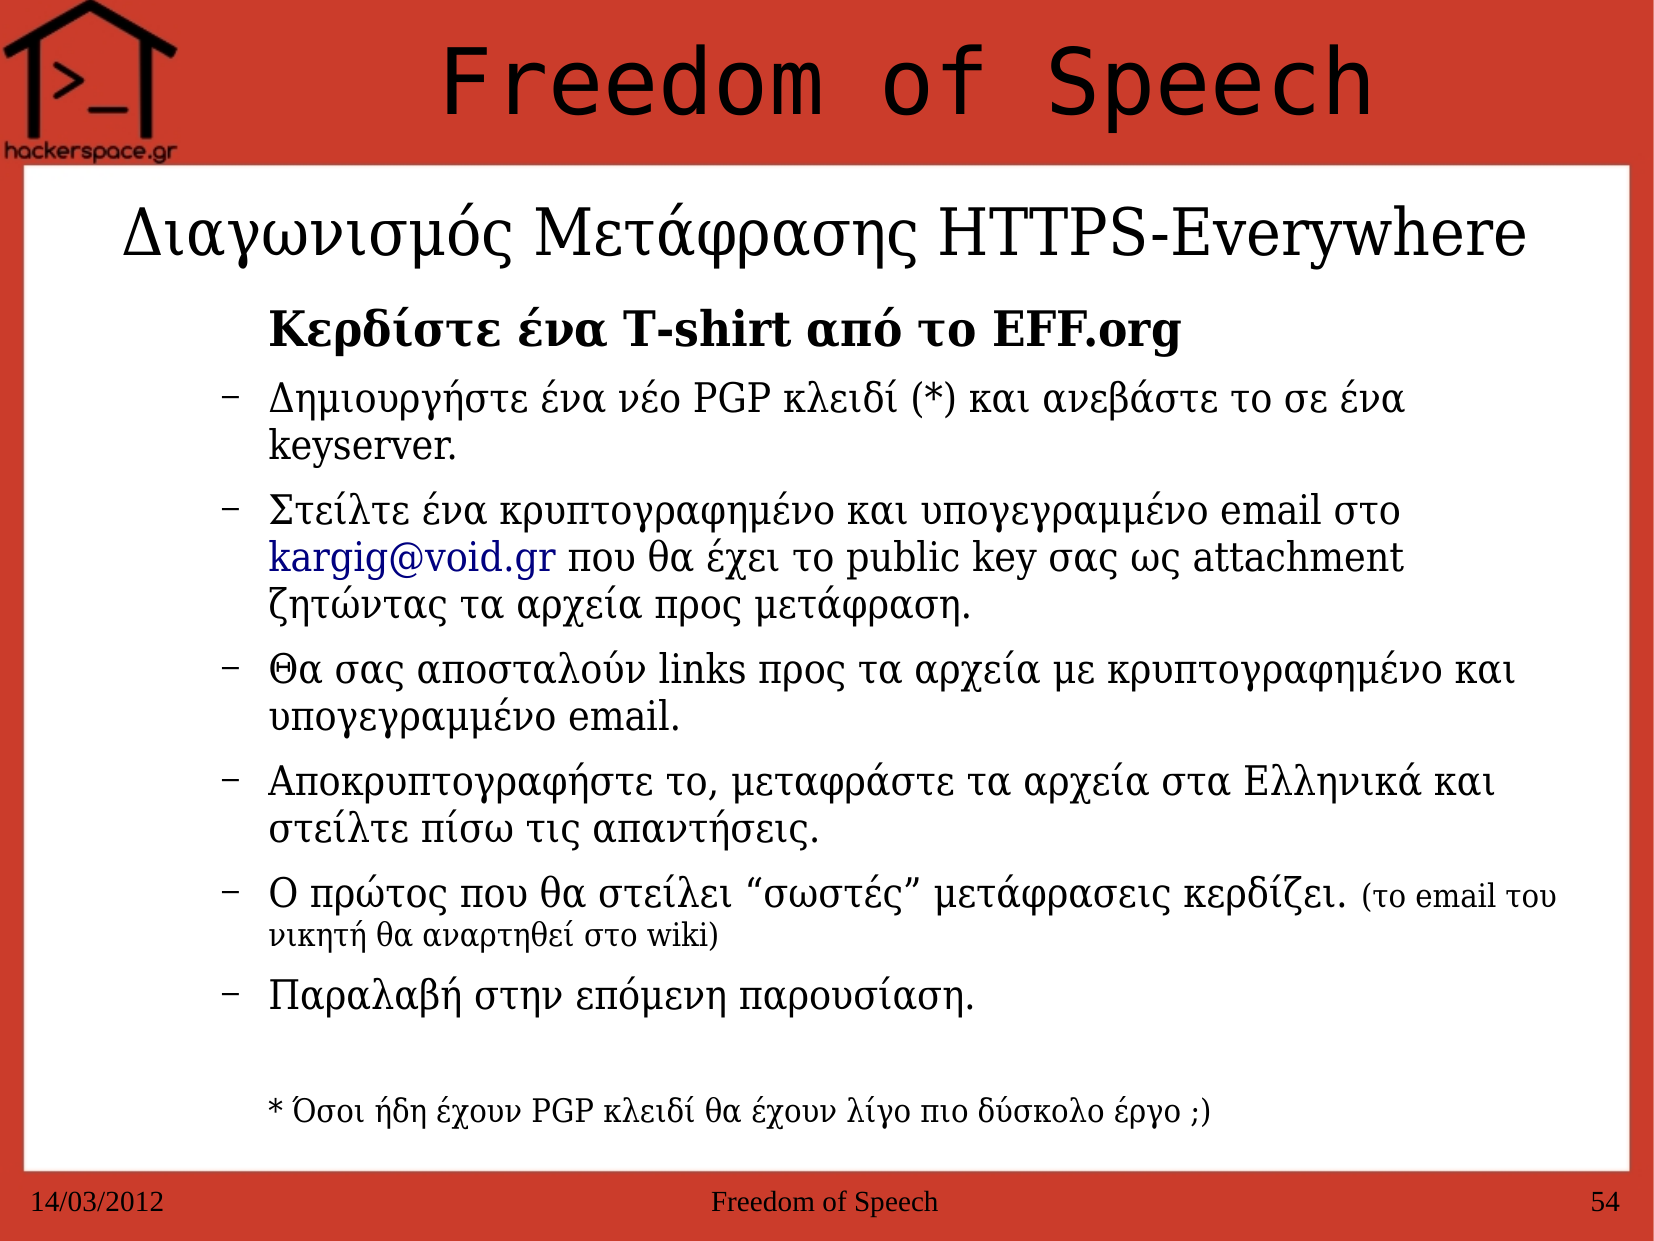

# Freedom of Speech
Διαγωνισμός Μετάφρασης HTTPS-Everywhere
Κερδίστε ένα Τ-shirt από το EFF.org
Δημιουργήστε ένα νέο PGP κλειδί (*) και ανεβάστε το σε ένα keyserver.
Στείλτε ένα κρυπτογραφημένο και υπογεγραμμένο email στο kargig@void.gr που θα έχει το public key σας ως attachment ζητώντας τα αρχεία προς μετάφραση.
Θα σας αποσταλούν links προς τα αρχεία με κρυπτογραφημένο και υπογεγραμμένο email.
Αποκρυπτογραφήστε το, μεταφράστε τα αρχεία στα Ελληνικά και στείλτε πίσω τις απαντήσεις.
Ο πρώτος που θα στείλει “σωστές” μετάφρασεις κερδίζει. (το email του νικητή θα αναρτηθεί στο wiki)
Παραλαβή στην επόμενη παρουσίαση.
* Όσοι ήδη έχουν PGP κλειδί θα έχουν λίγο πιο δύσκολο έργο ;)
14/03/2012
Freedom of Speech
54